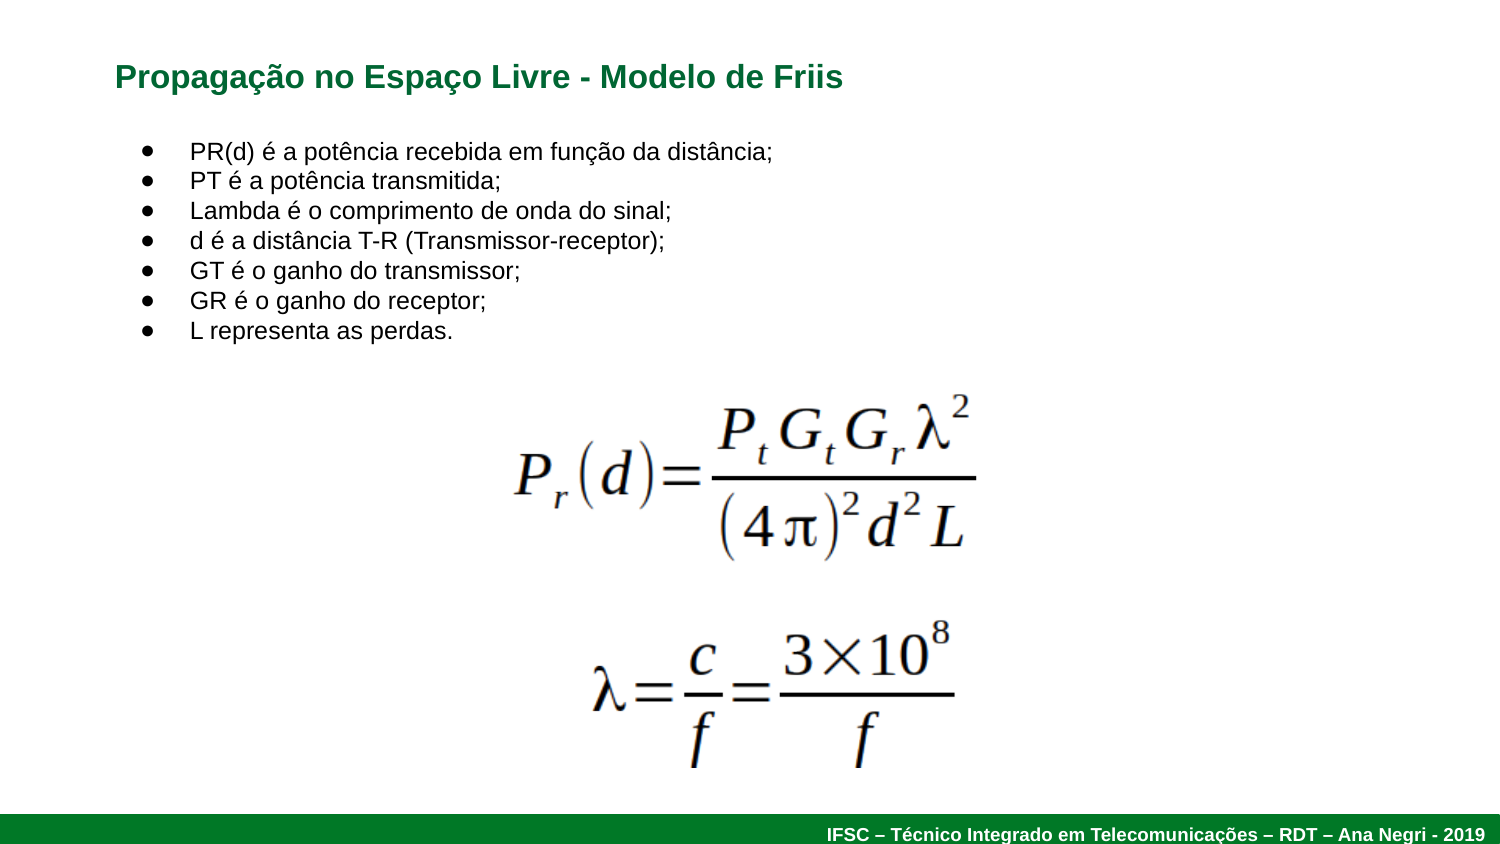

Propagação no Espaço Livre - Modelo de Friis
PR(d) é a potência recebida em função da distância;
PT é a potência transmitida;
Lambda é o comprimento de onda do sinal;
d é a distância T-R (Transmissor-receptor);
GT é o ganho do transmissor;
GR é o ganho do receptor;
L representa as perdas.
Subtração
IFSC – Técnico Integrado em Telecomunicações – RDT – Ana Negri - 2019